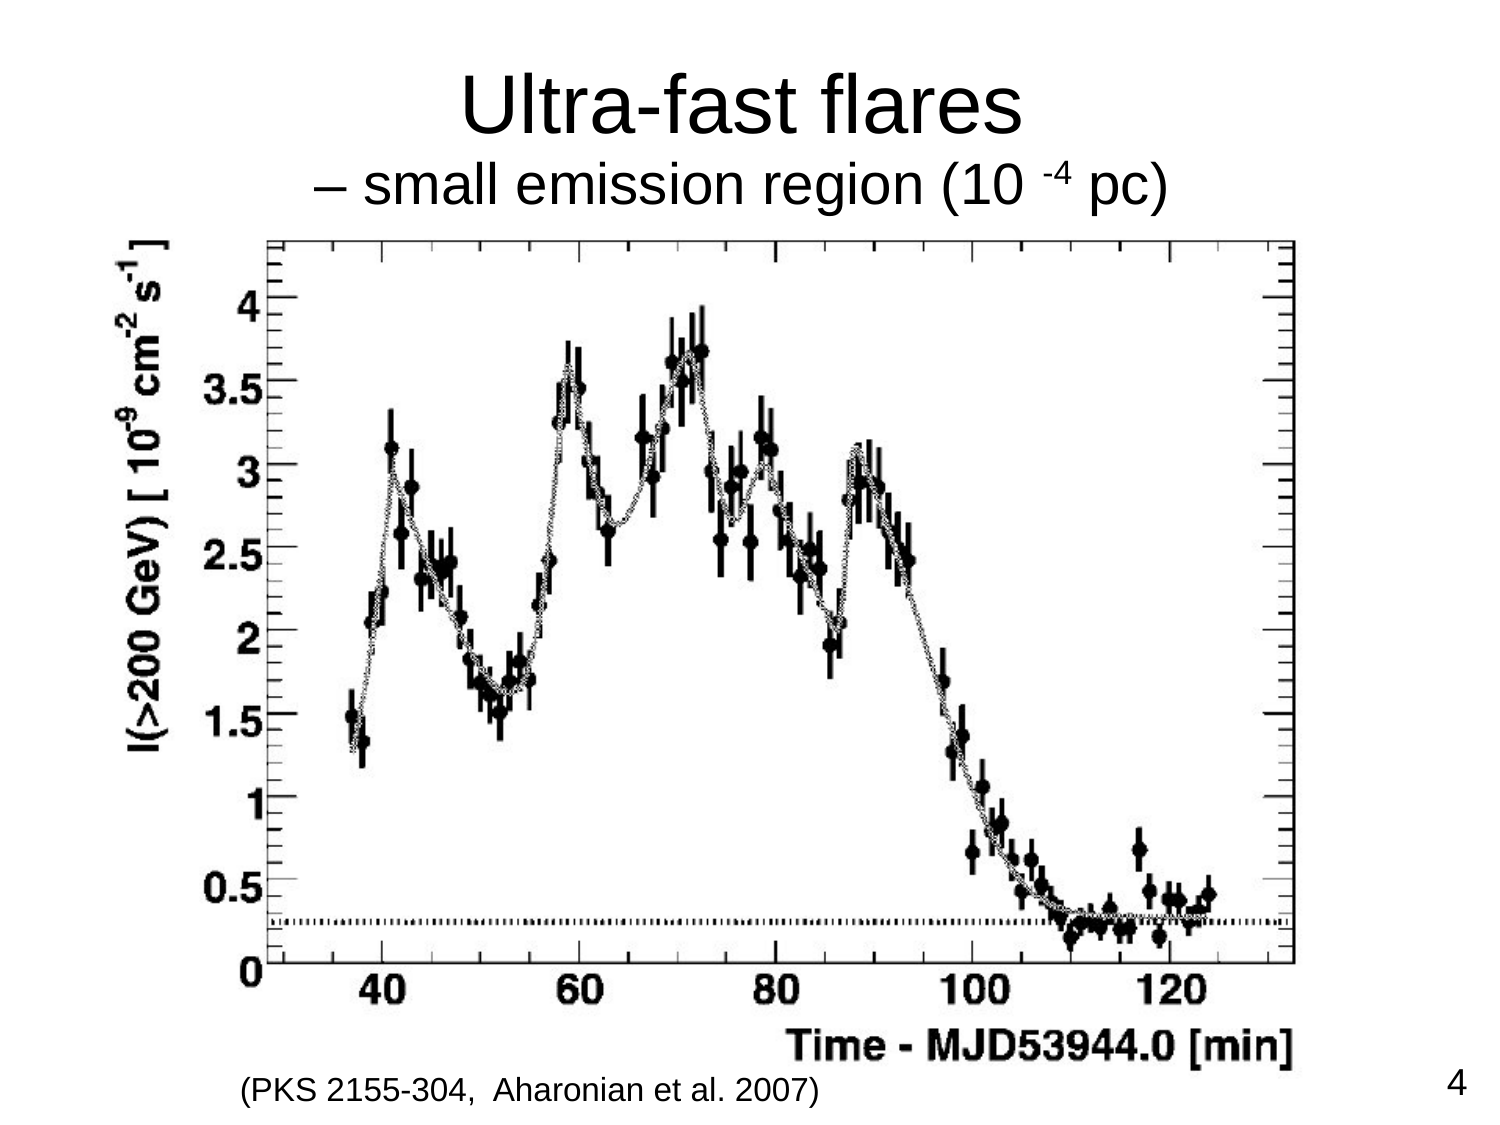

Ultra-fast flares
– small emission region (10 -4 pc)
(PKS 2155-304, Aharonian et al. 2007)